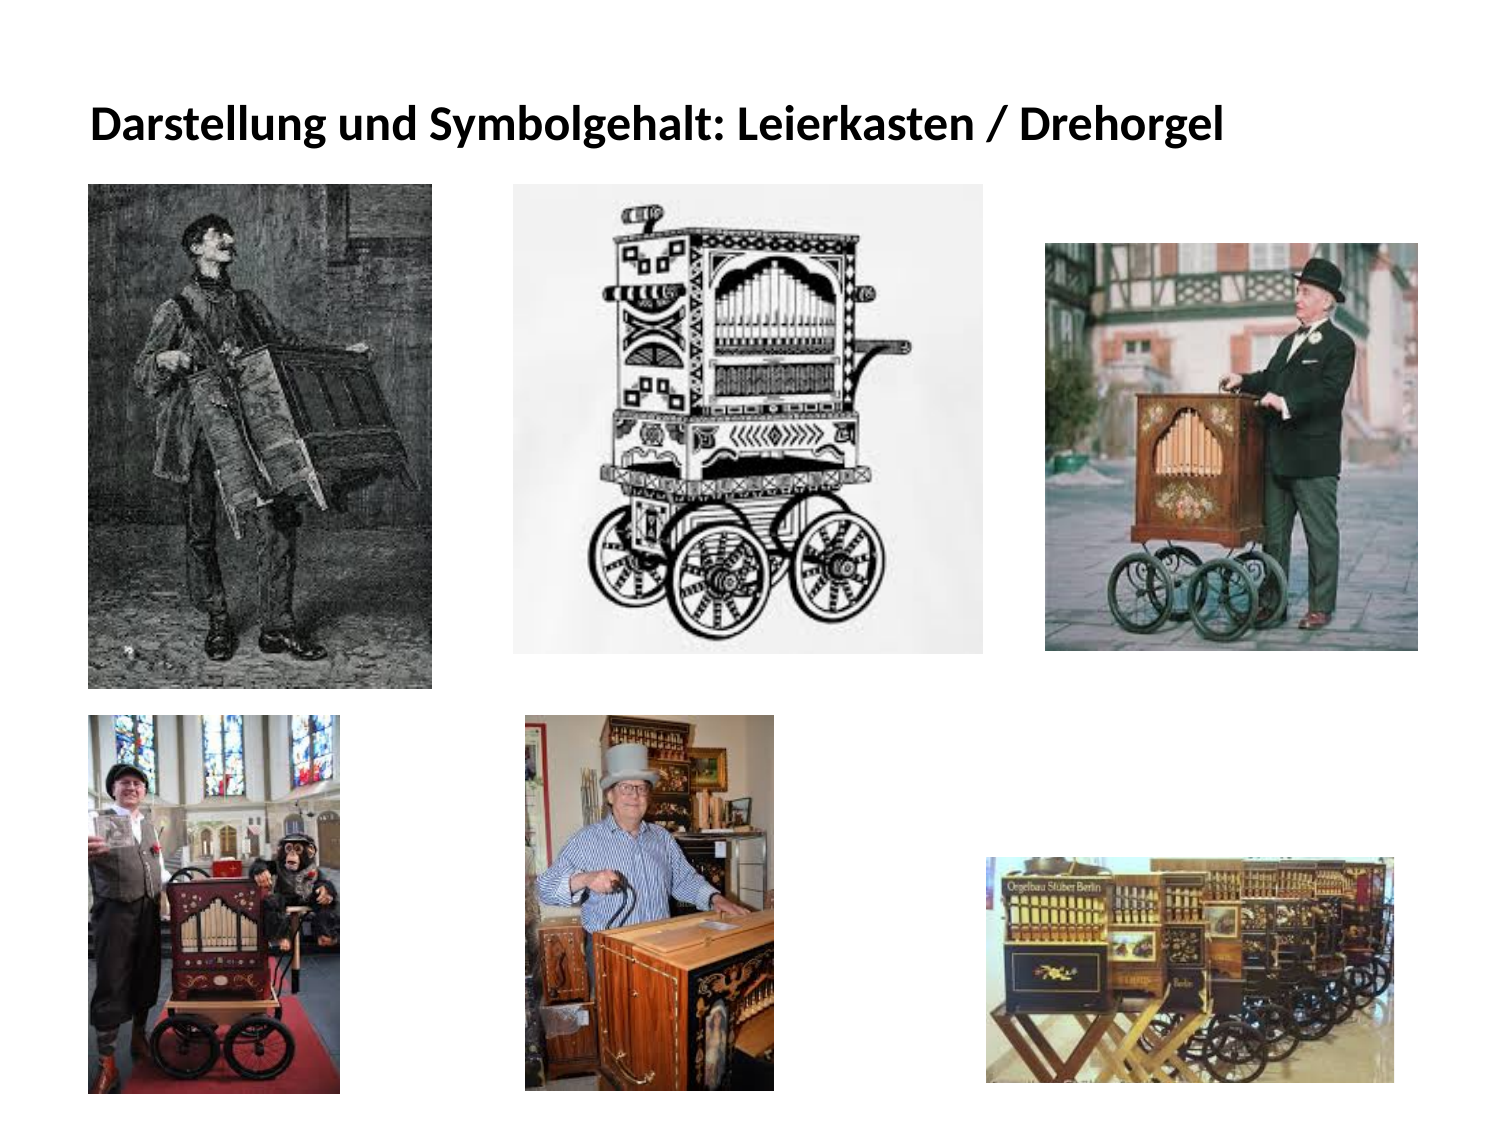

# Darstellung und Symbolgehalt: Leierkasten / Drehorgel